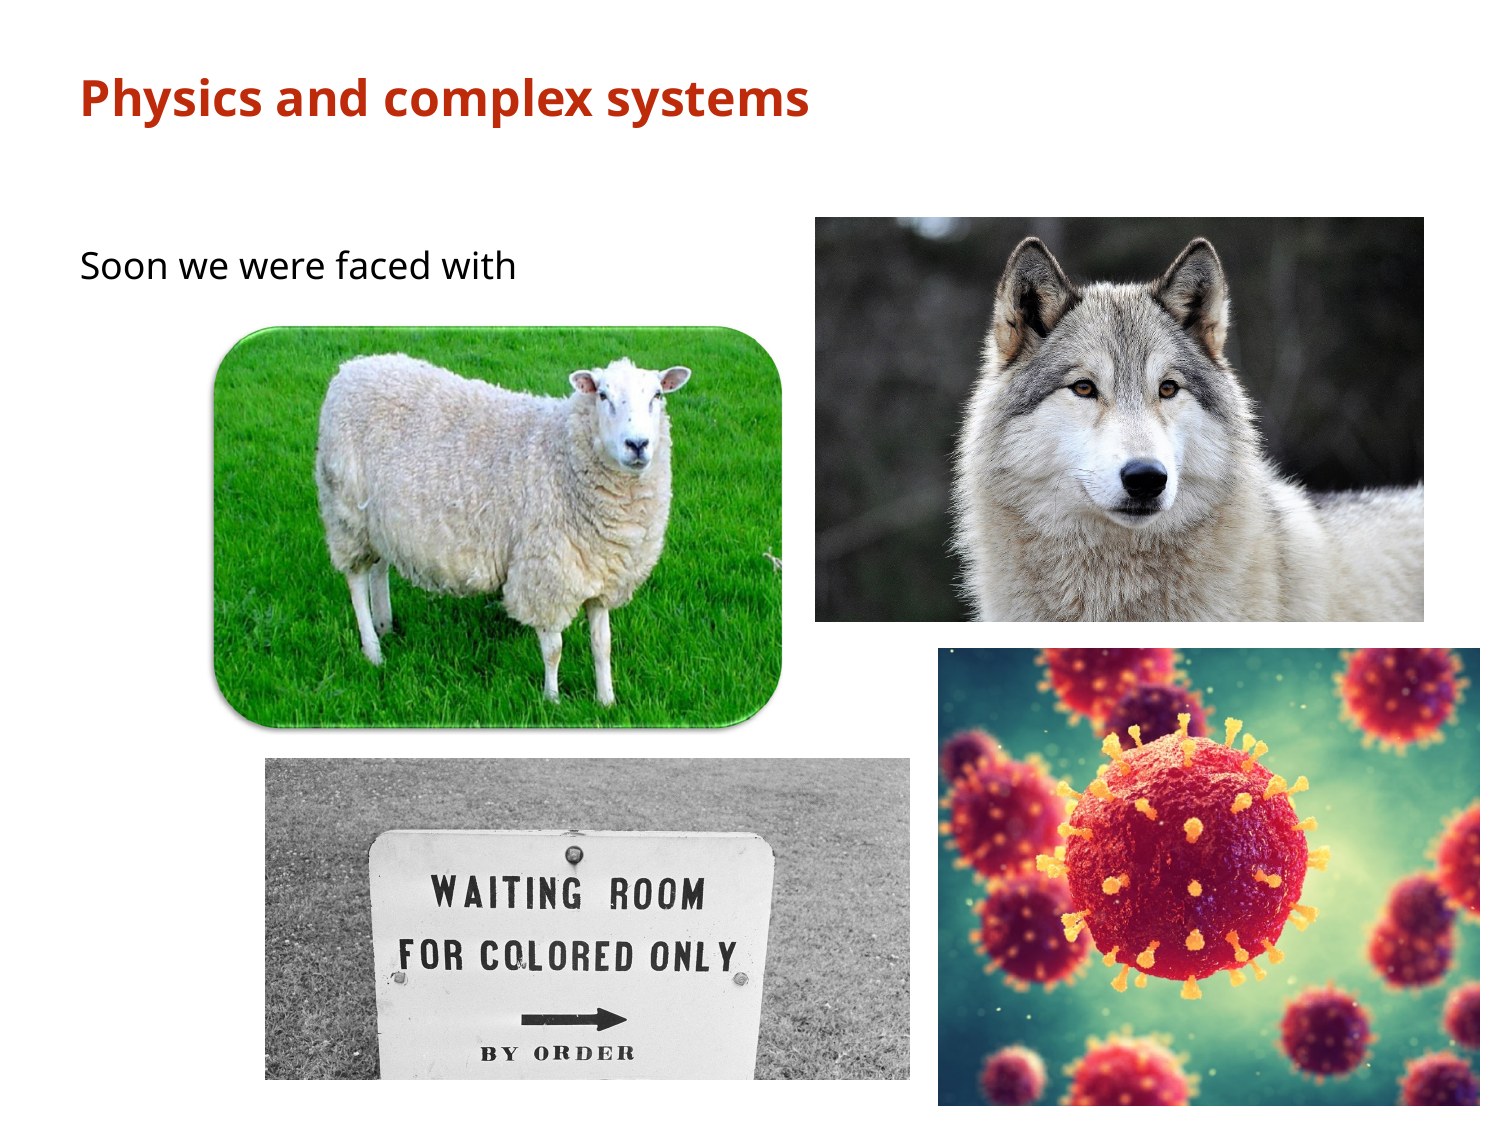

# Physics and complex systems
Soon we were faced with